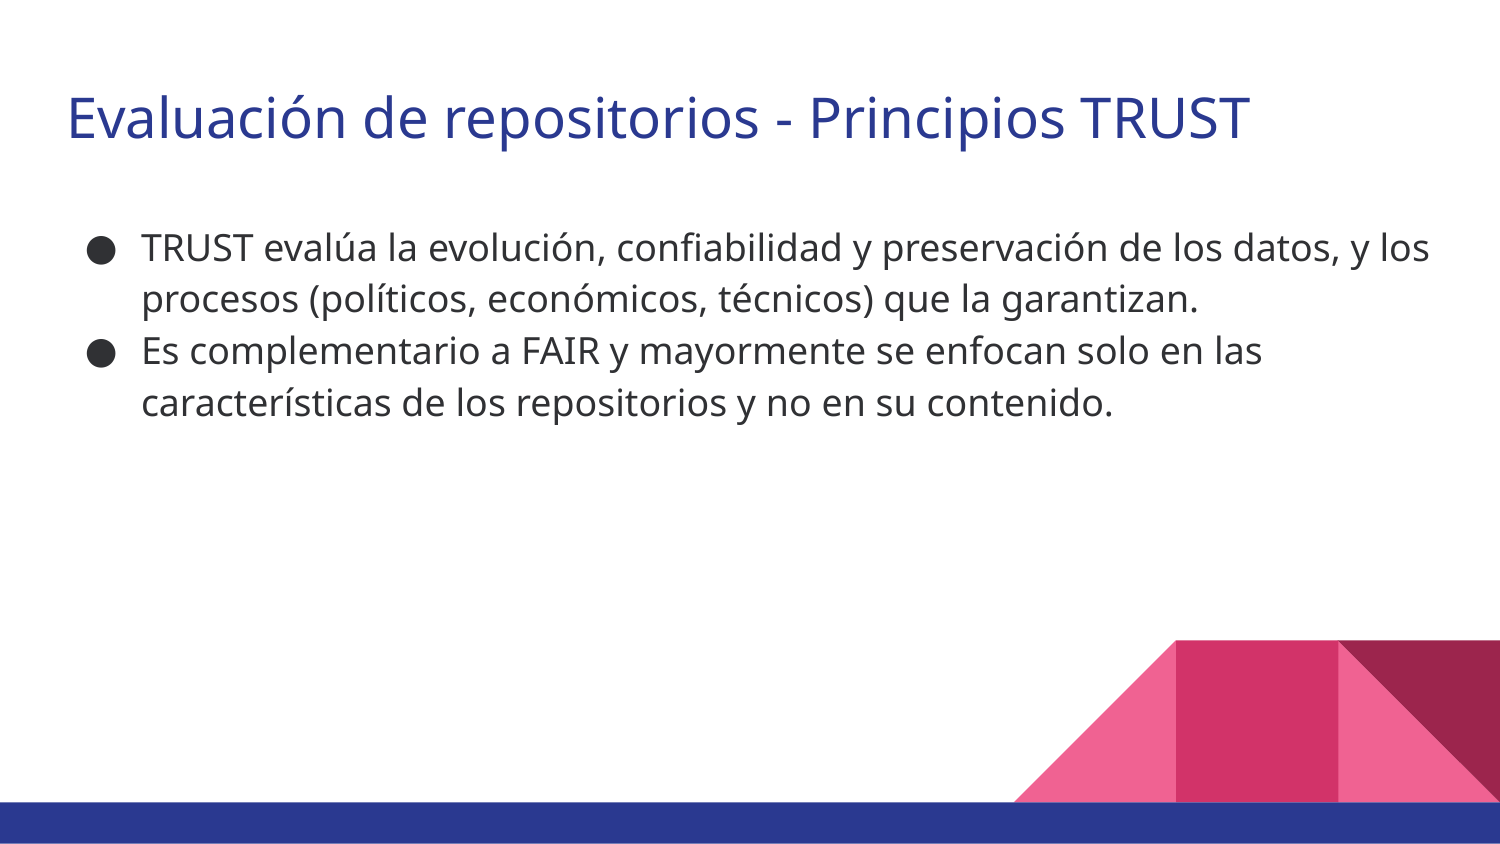

# Evaluación de repositorios - Principios TRUST
TRUST evalúa la evolución, confiabilidad y preservación de los datos, y los procesos (políticos, económicos, técnicos) que la garantizan.
Es complementario a FAIR y mayormente se enfocan solo en las características de los repositorios y no en su contenido.